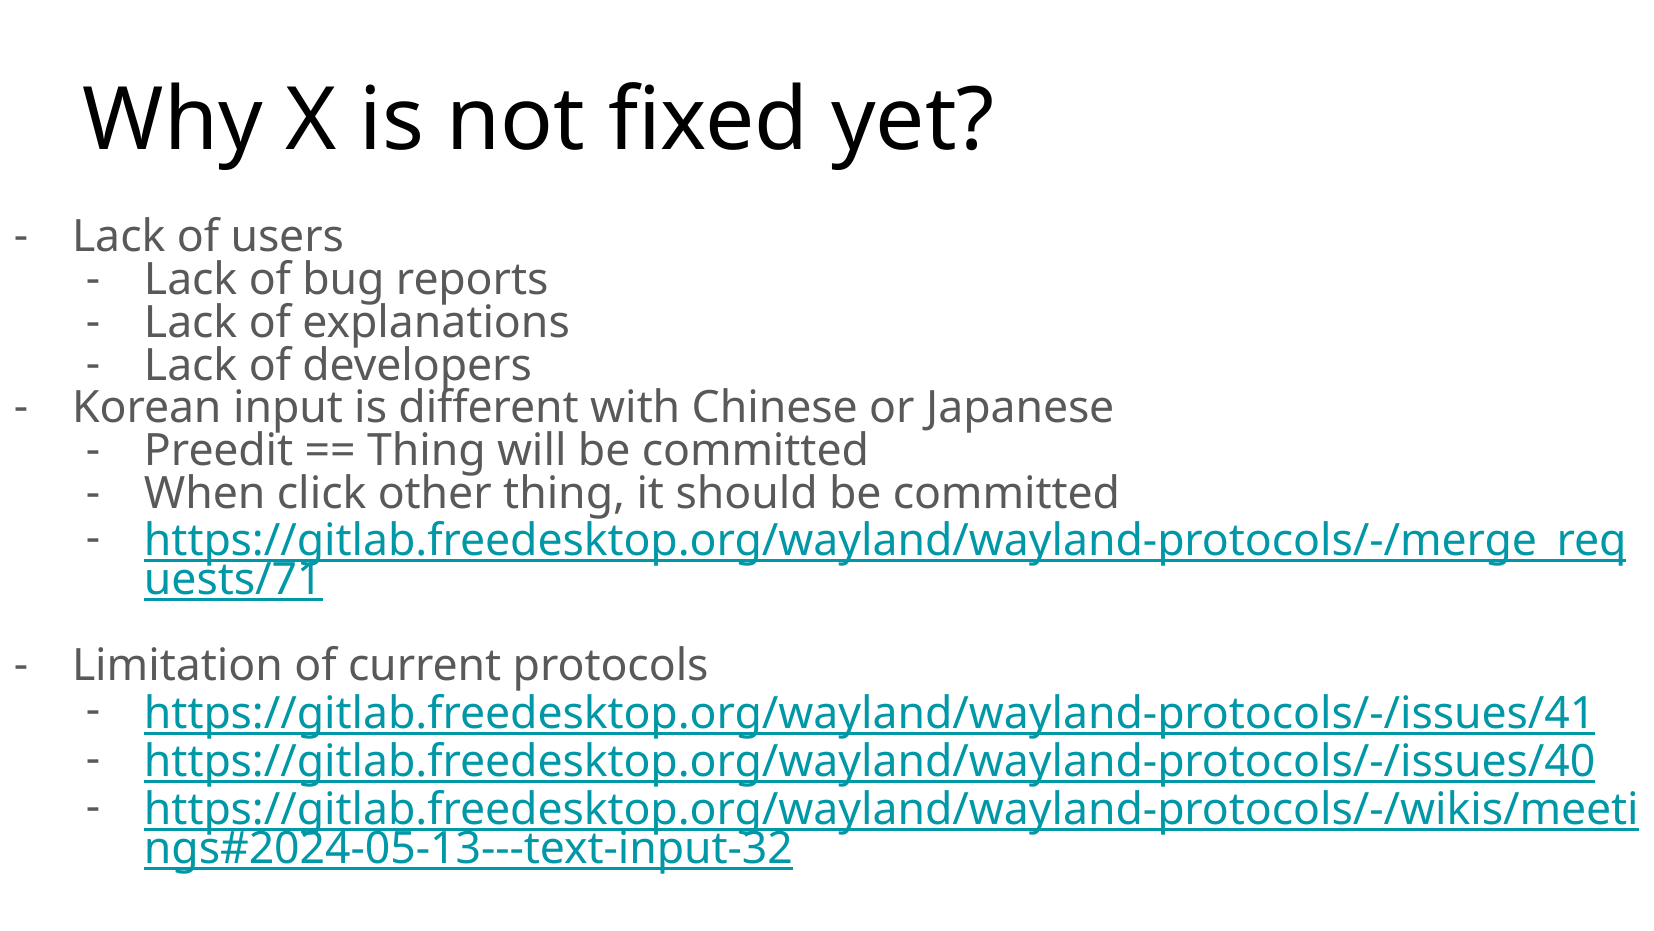

# Why X is not fixed yet?
Lack of users
Lack of bug reports
Lack of explanations
Lack of developers
Korean input is different with Chinese or Japanese
Preedit == Thing will be committed
When click other thing, it should be committed
https://gitlab.freedesktop.org/wayland/wayland-protocols/-/merge_requests/71
Limitation of current protocols
https://gitlab.freedesktop.org/wayland/wayland-protocols/-/issues/41
https://gitlab.freedesktop.org/wayland/wayland-protocols/-/issues/40
https://gitlab.freedesktop.org/wayland/wayland-protocols/-/wikis/meetings#2024-05-13---text-input-32